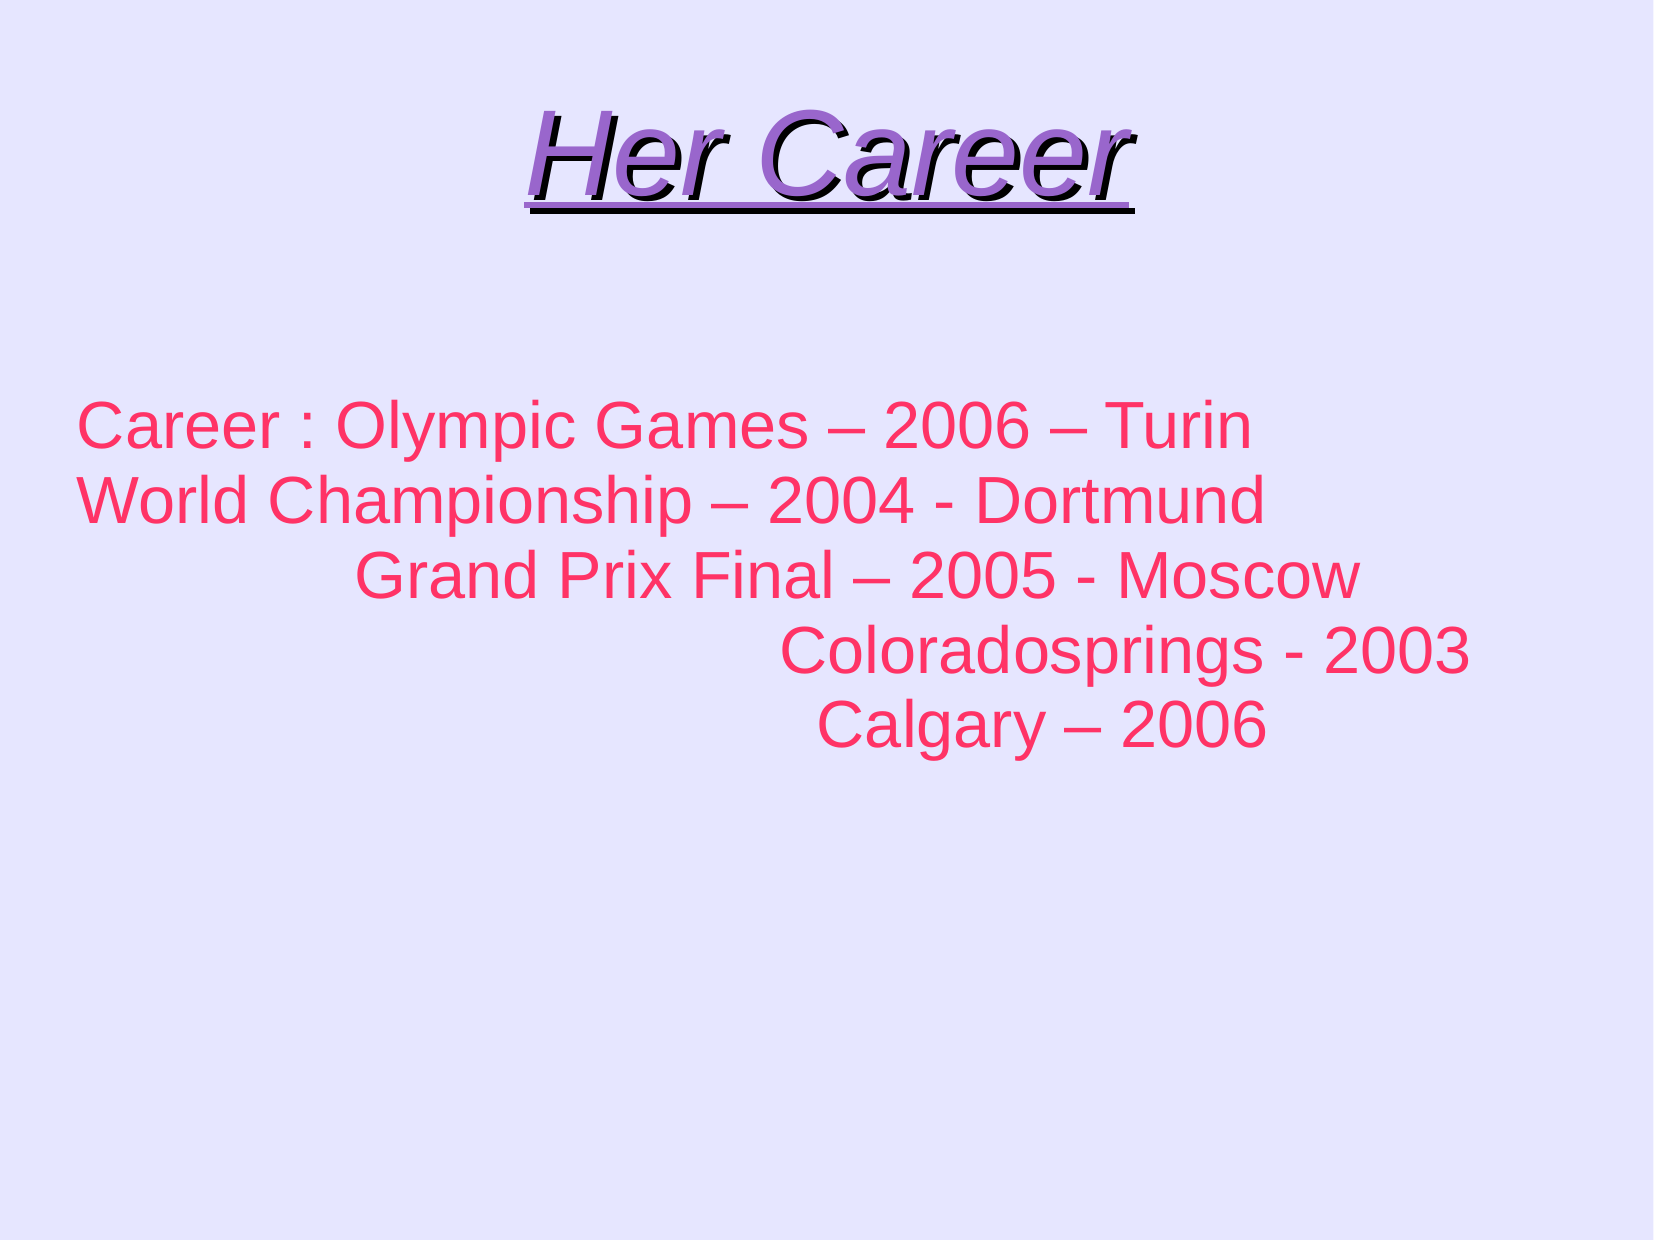

# Her Career
Career : Olympic Games – 2006 – Turin World Championship – 2004 - Dortmund
 Grand Prix Final – 2005 - Moscow
 Coloradosprings - 2003
 Calgary – 2006